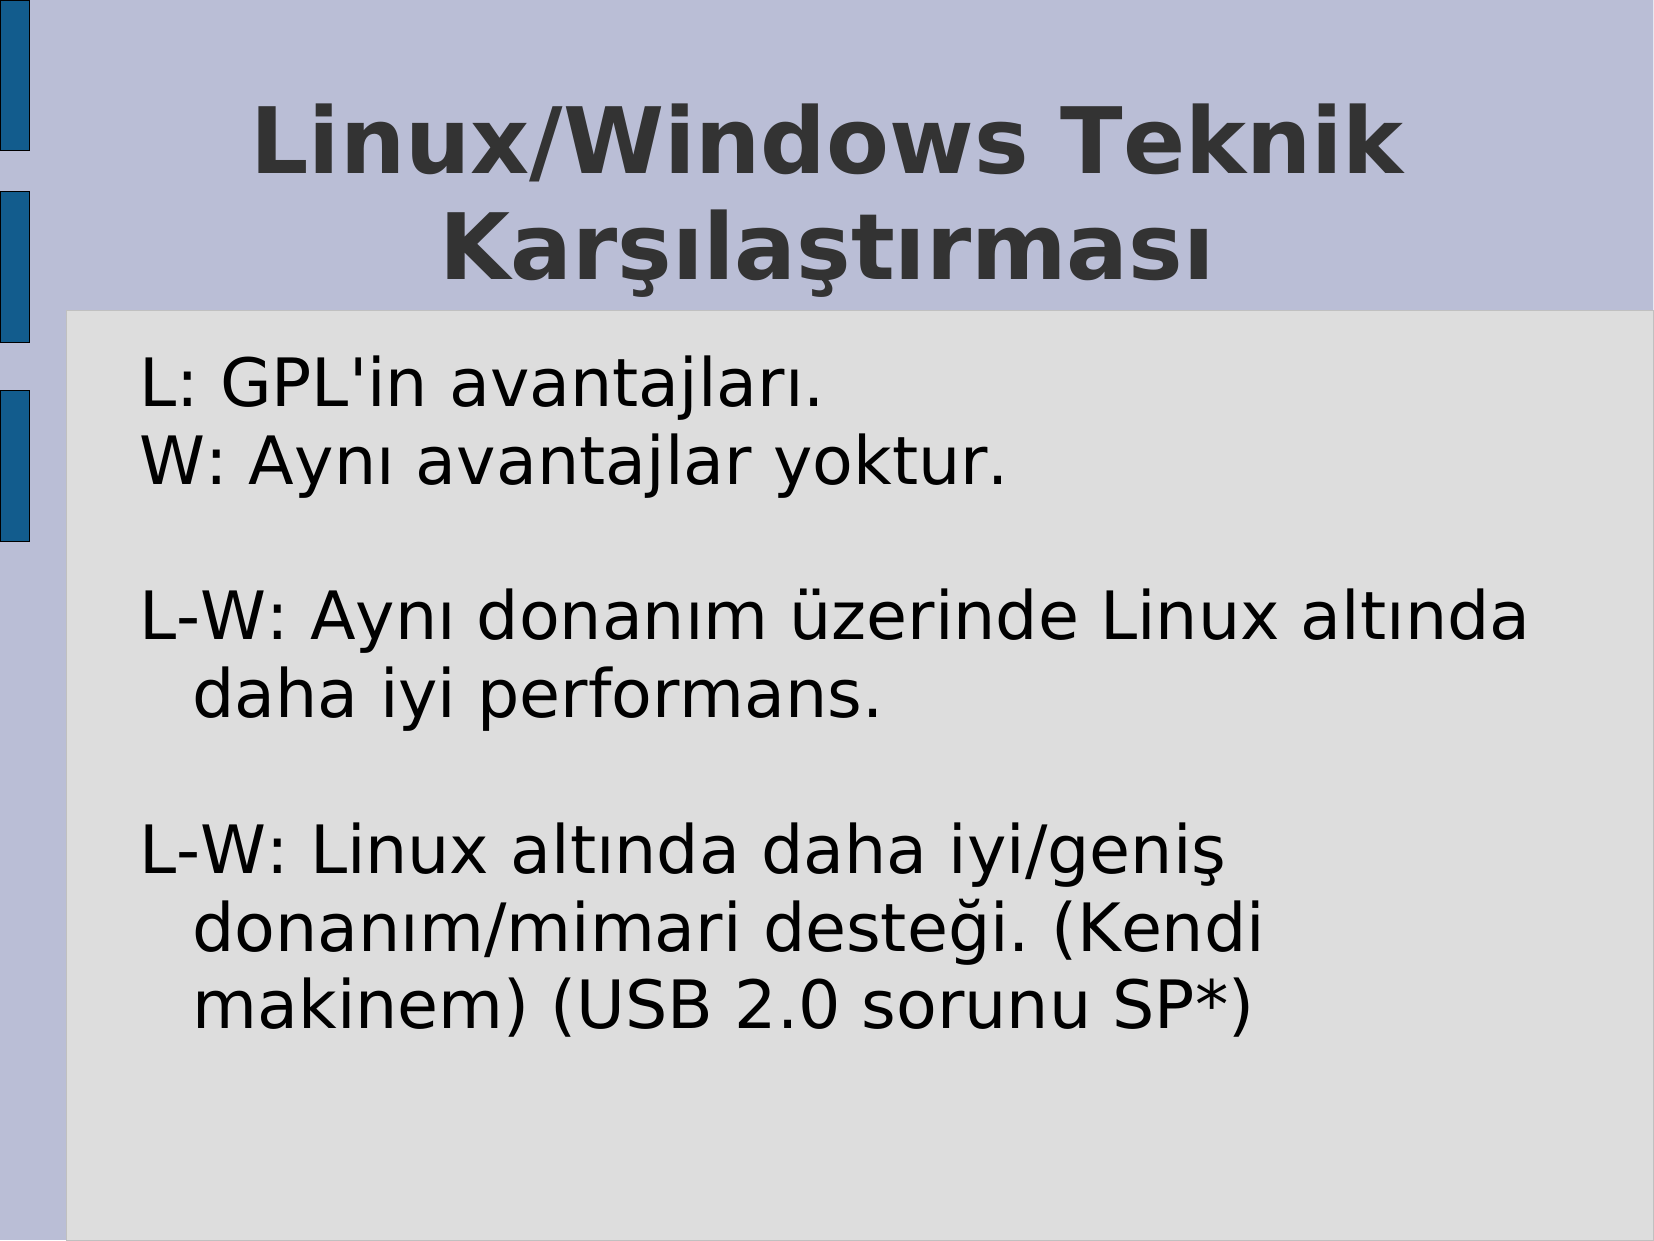

# Linux/Windows Teknik Karşılaştırması
L: GPL'in avantajları.
W: Aynı avantajlar yoktur.
L-W: Aynı donanım üzerinde Linux altında daha iyi performans.
L-W: Linux altında daha iyi/geniş donanım/mimari desteği. (Kendi makinem) (USB 2.0 sorunu SP*)